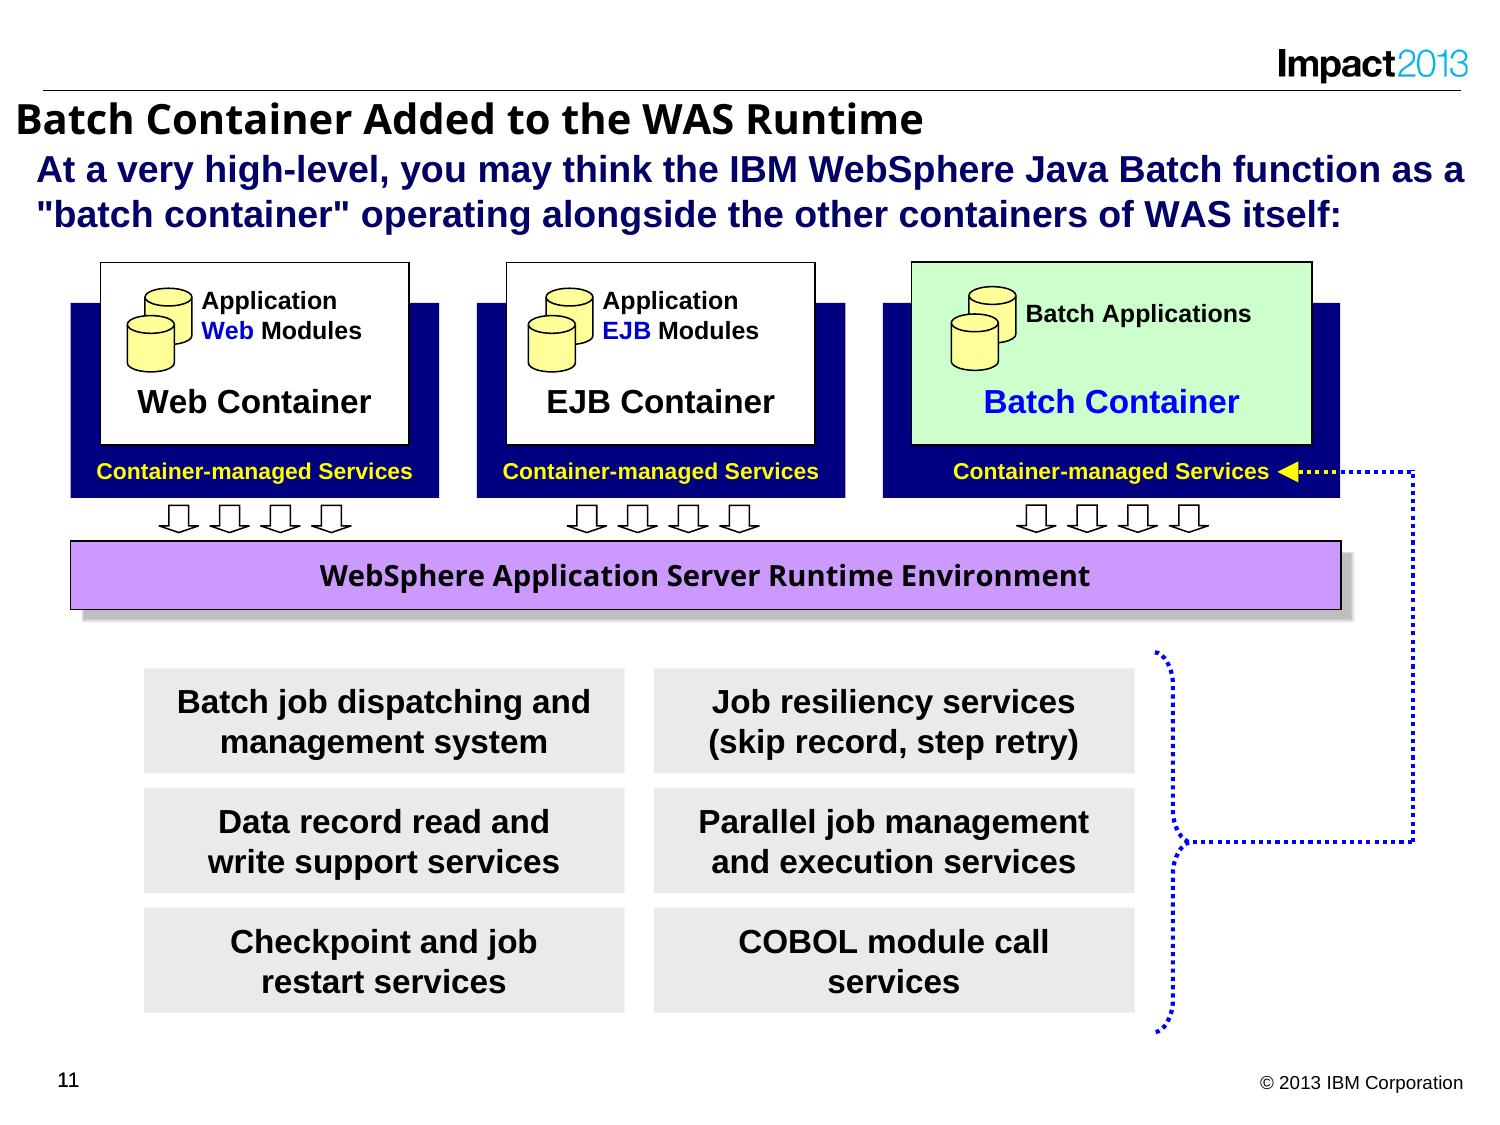

Batch Container Added to the WAS Runtime
At a very high-level, you may think the IBM WebSphere Java Batch function as a "batch container" operating alongside the other containers of WAS itself:
Application Web Modules
Web Container
Container-managed Services
Application EJB Modules
EJB Container
Container-managed Services
Batch Applications
Container-managed Services
Batch Container
WebSphere Application Server Runtime Environment
Batch job dispatching and management system
Job resiliency services (skip record, step retry)
Data record read and write support services
Parallel job management and execution services
Checkpoint and job restart services
COBOL module call services